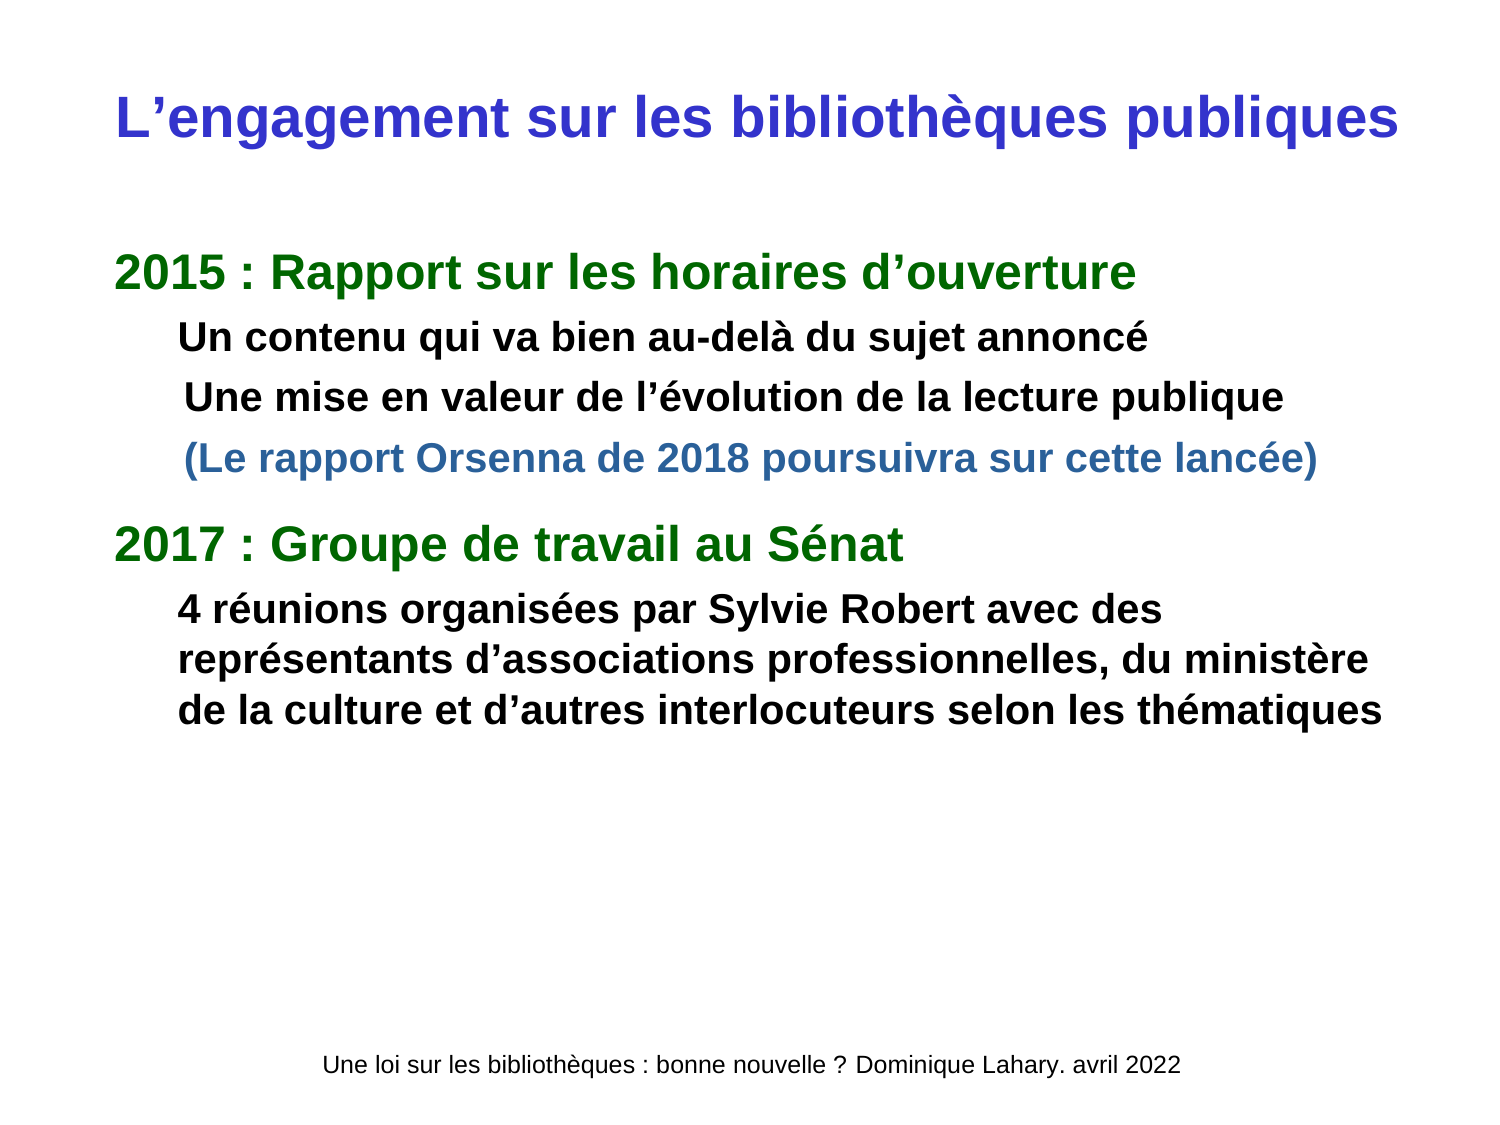

# L’engagement sur les bibliothèques publiques
2015 : Rapport sur les horaires d’ouverture
	Un contenu qui va bien au-delà du sujet annoncé
 Une mise en valeur de l’évolution de la lecture publique
 (Le rapport Orsenna de 2018 poursuivra sur cette lancée)
2017 : Groupe de travail au Sénat
	4 réunions organisées par Sylvie Robert avec des représentants d’associations professionnelles, du ministère de la culture et d’autres interlocuteurs selon les thématiques
Une loi sur les bibliothèques : bonne nouvelle ? Dominique Lahary. avril 2022